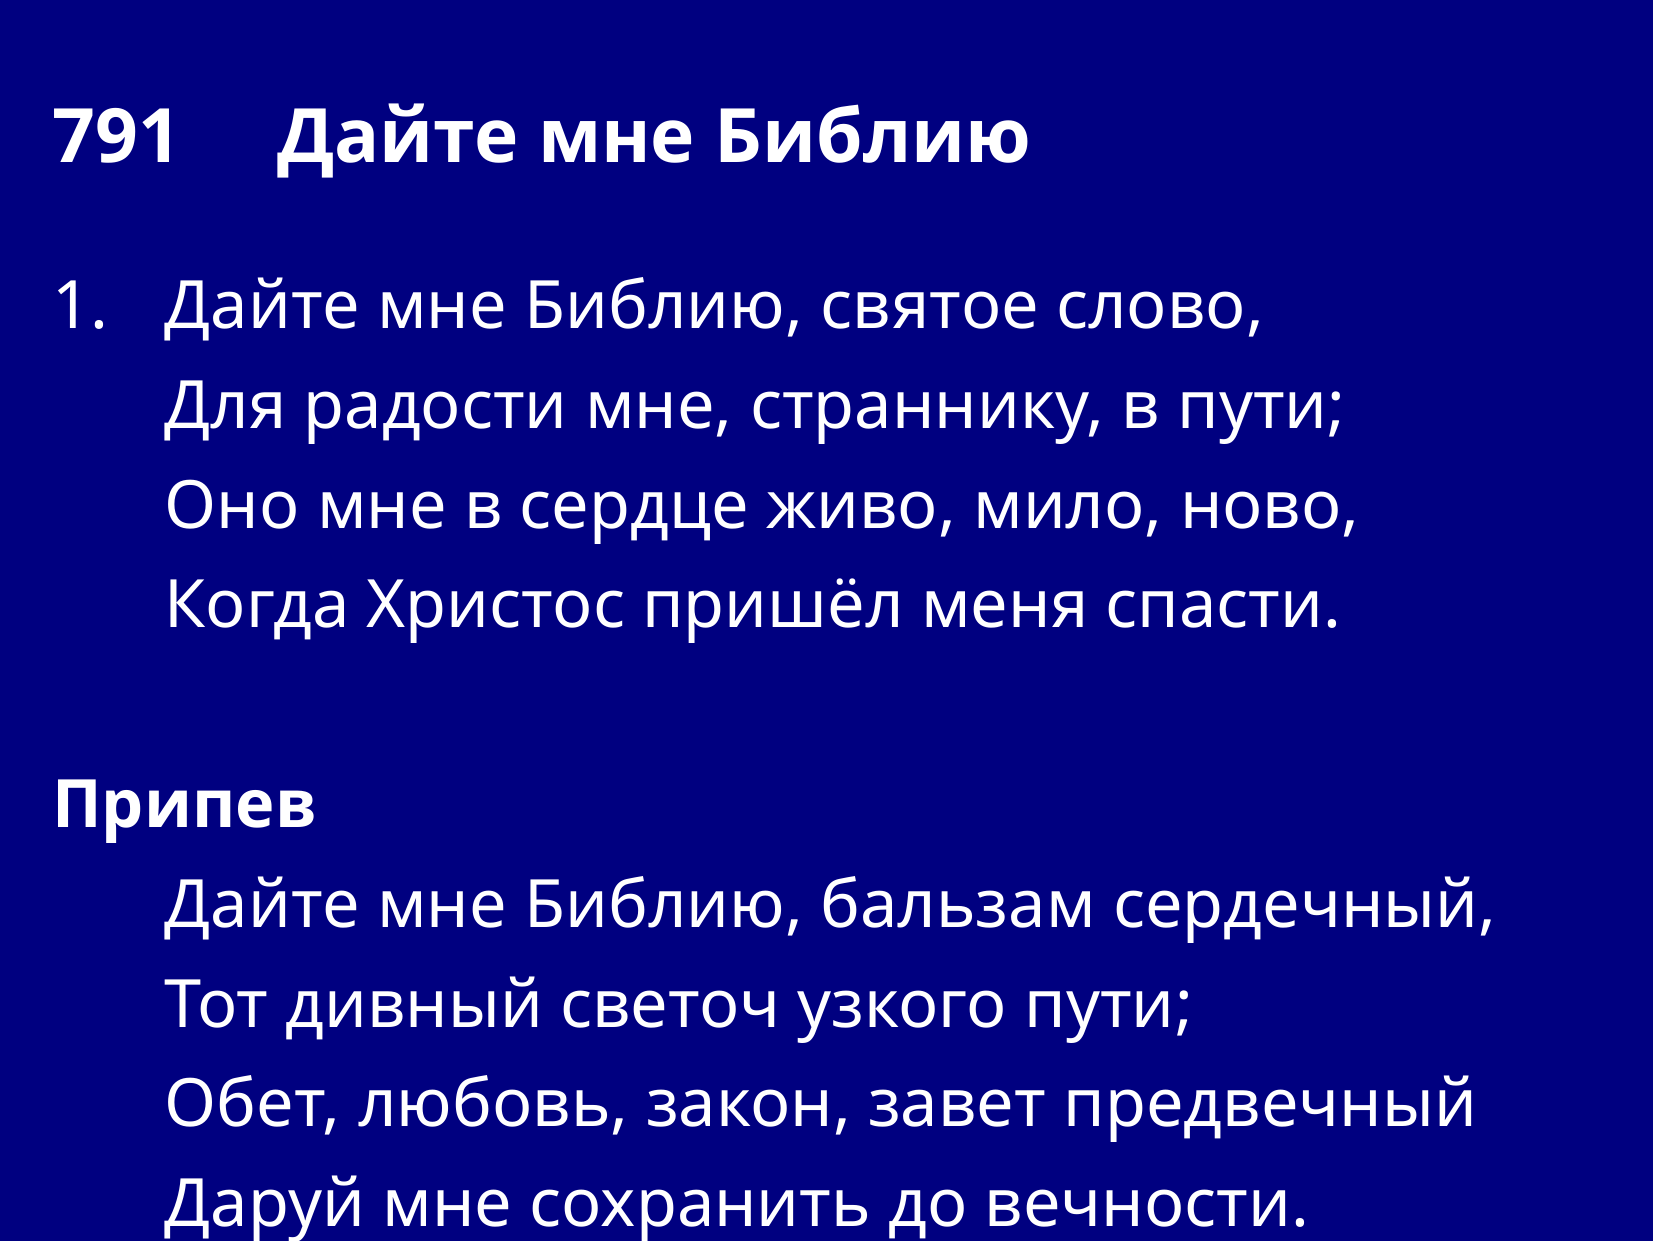

791	Дайте мне Библию
1.	Дайте мне Библию, святое слово,
	Для радости мне, страннику, в пути;
	Оно мне в сердце живо, мило, ново,
	Когда Христос пришёл меня спасти.
Припев
	Дайте мне Библию, бальзам сердечный,
	Тот дивный светоч узкого пути;
	Обет, любовь, закон, завет предвечный
	Даруй мне сохранить до вечности.